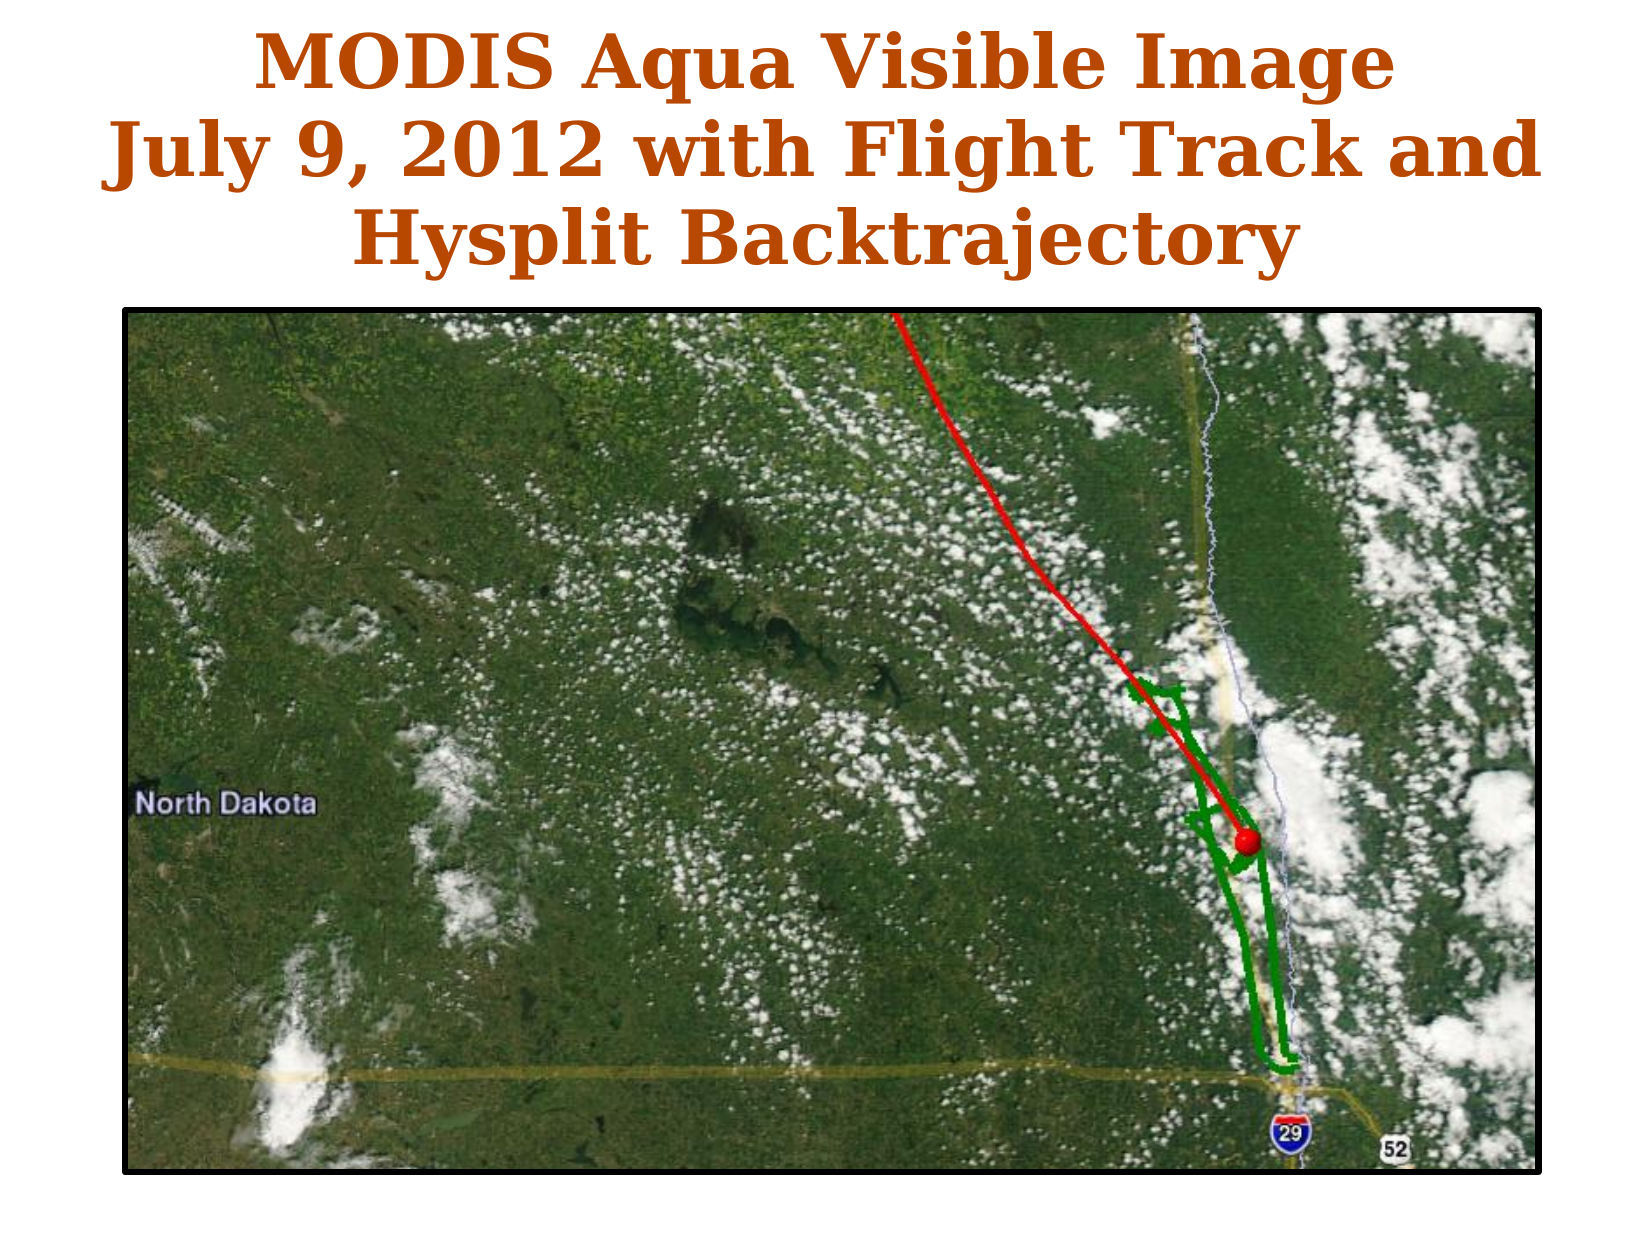

# MODIS Aqua Visible Image July 9, 2012 with Flight Track and Hysplit Backtrajectory